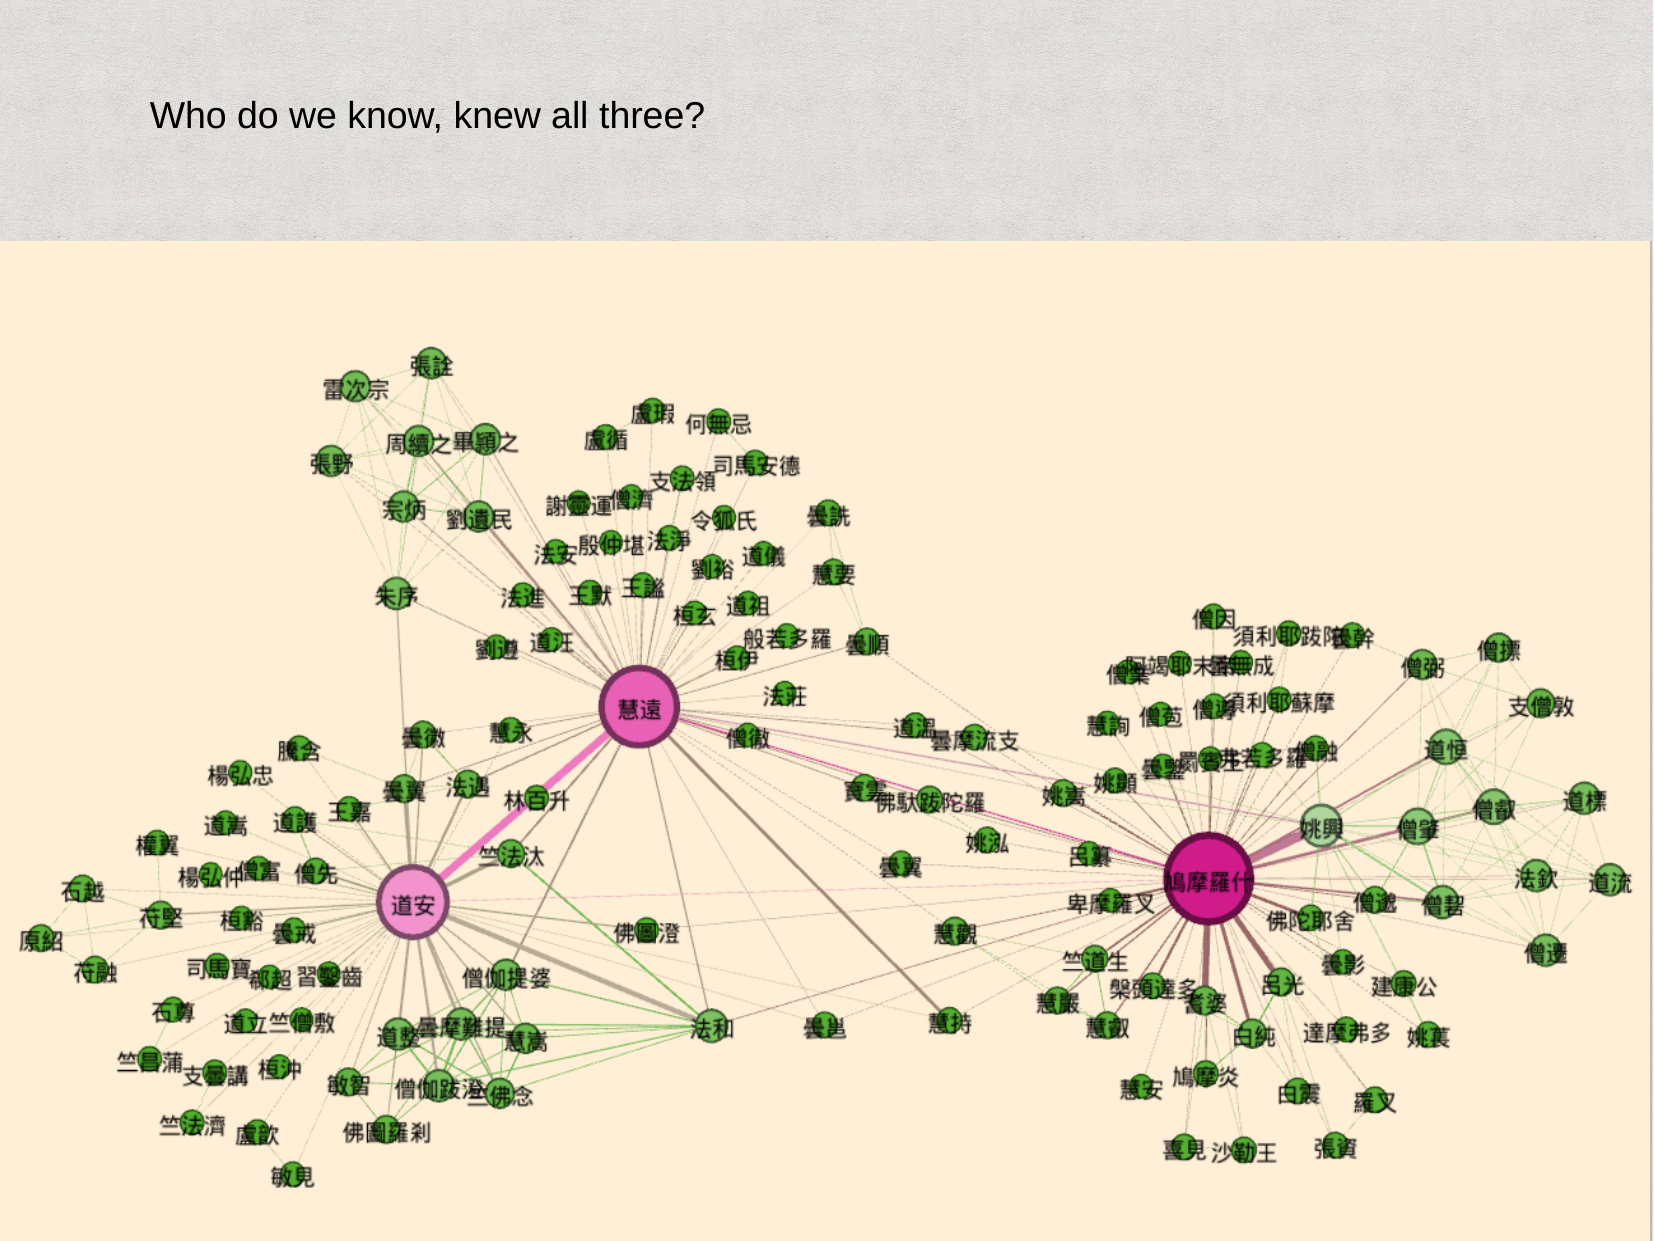

Who do we know, knew all three?